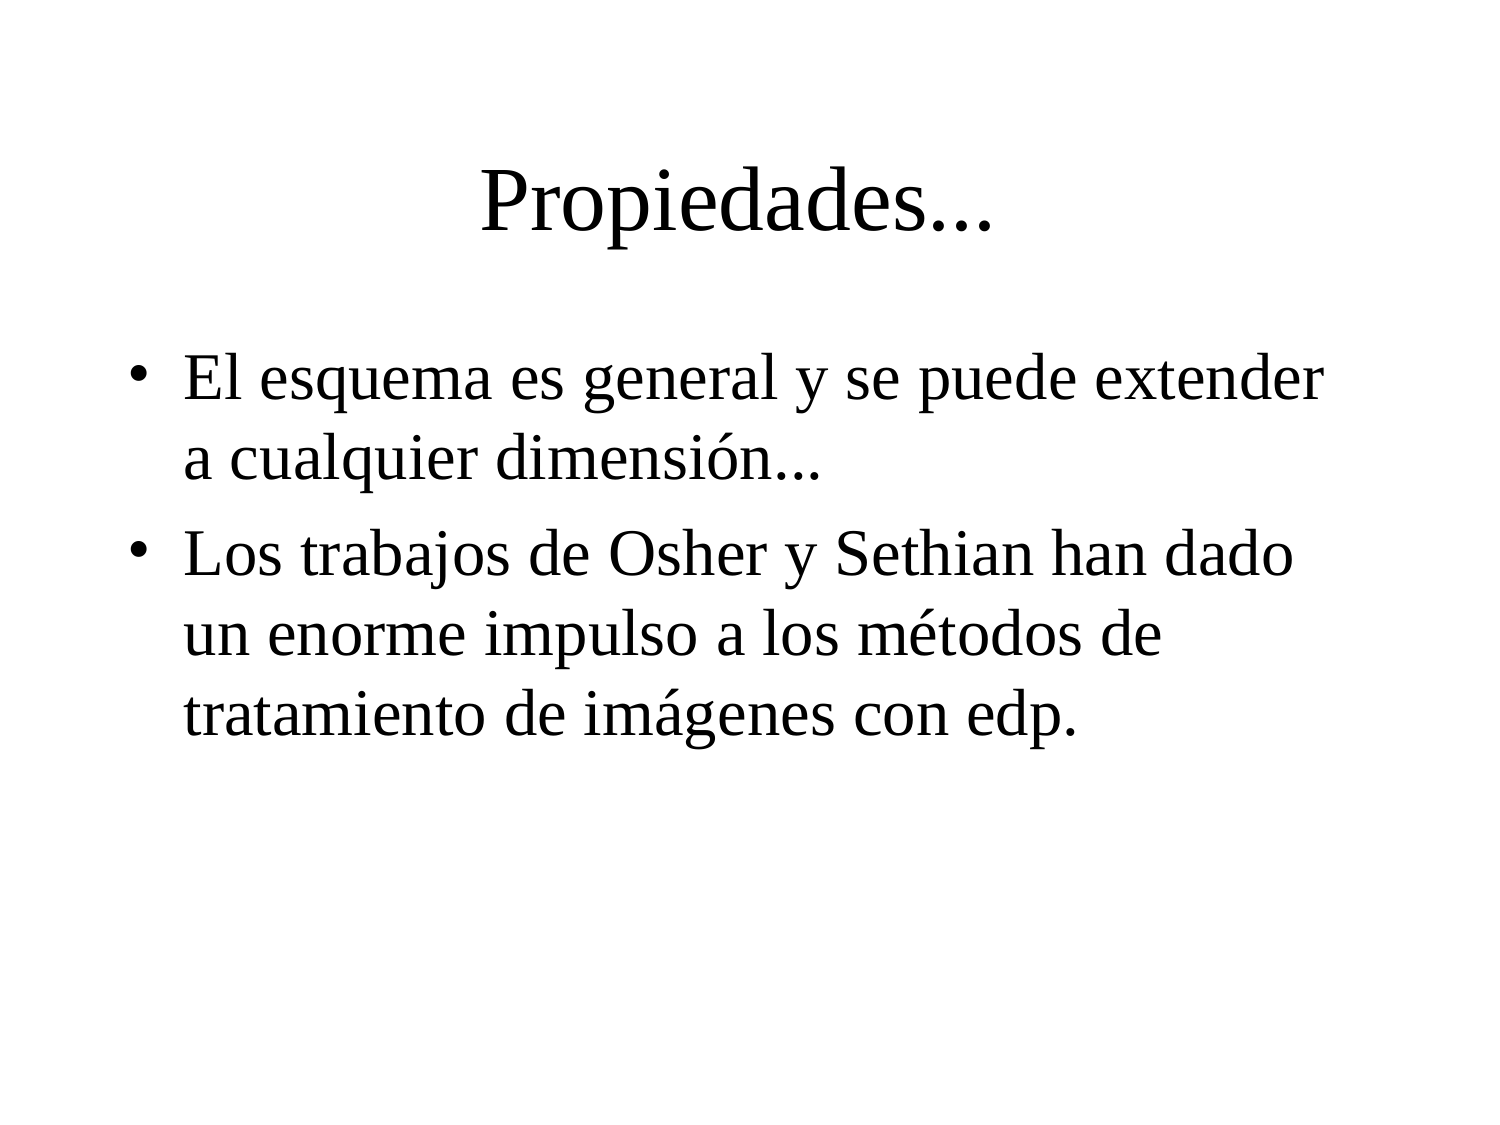

Propiedades...
El esquema es general y se puede extender a cualquier dimensión...
Los trabajos de Osher y Sethian han dado un enorme impulso a los métodos de tratamiento de imágenes con edp.